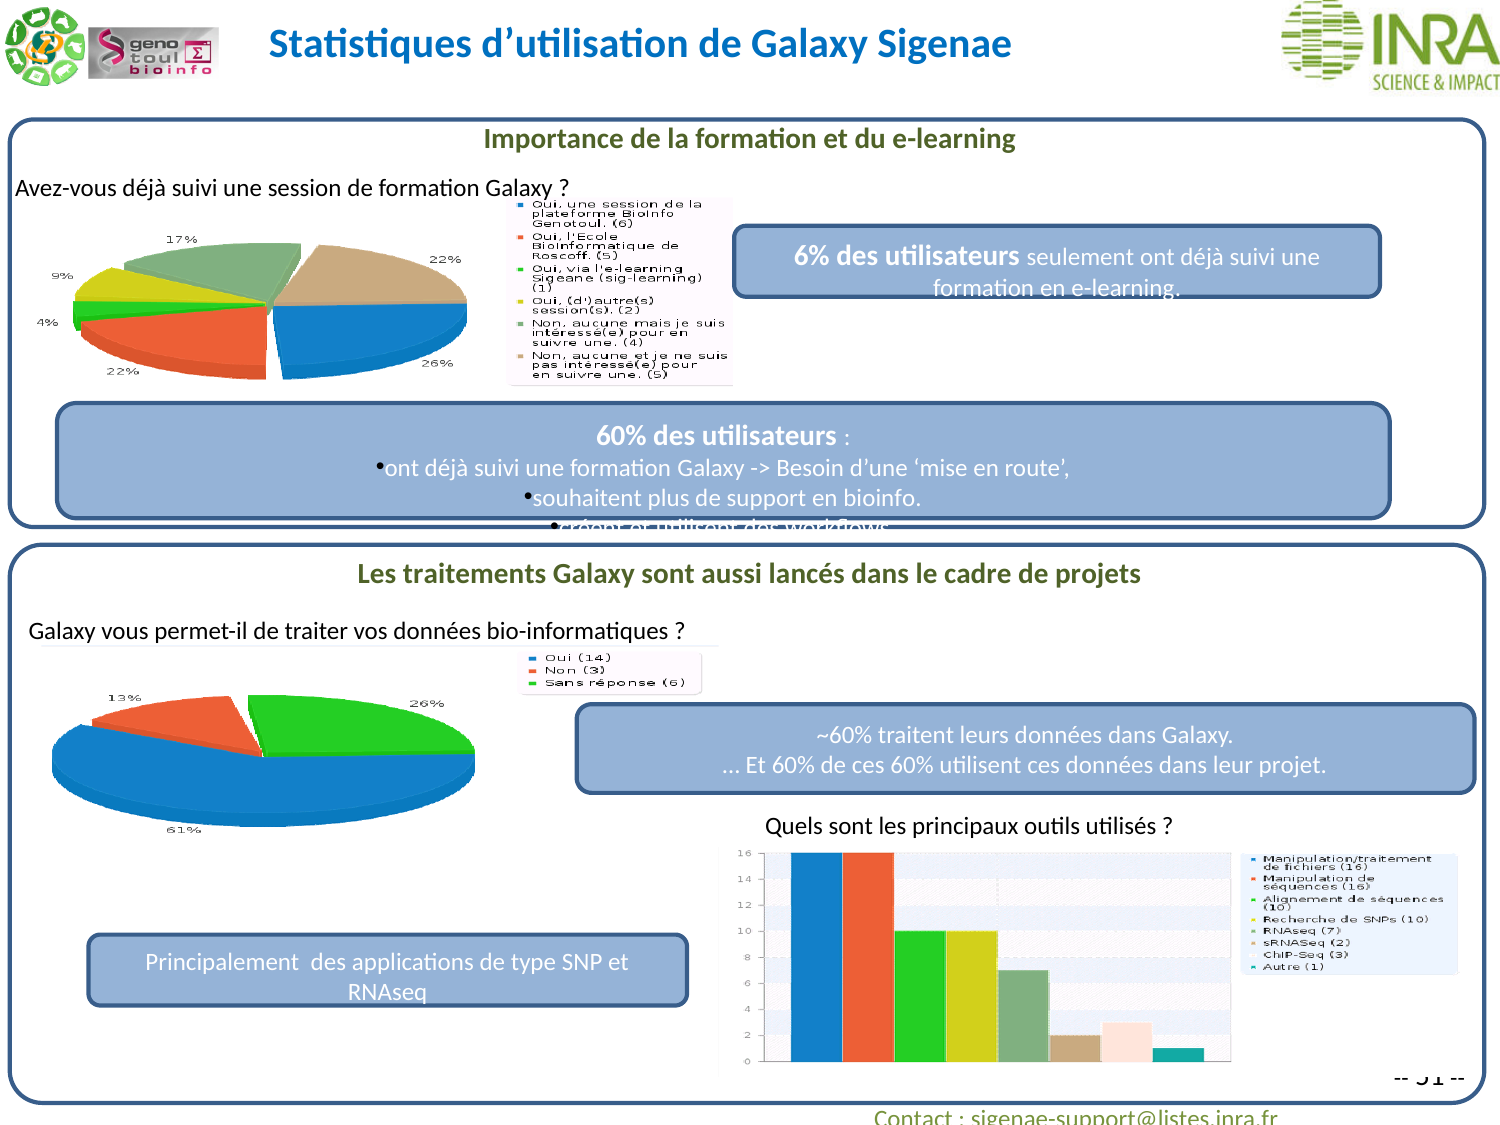

Statistiques d’utilisation de Galaxy Sigenae
Importance de la formation et du e-learning
Avez-vous déjà suivi une session de formation Galaxy ?
6% des utilisateurs seulement ont déjà suivi une formation en e-learning.
60% des utilisateurs :
ont déjà suivi une formation Galaxy -> Besoin d’une ‘mise en route’,
souhaitent plus de support en bioinfo.
créent et utilisent des workflows.
Les traitements Galaxy sont aussi lancés dans le cadre de projets
Galaxy vous permet-il de traiter vos données bio-informatiques ?
~60% traitent leurs données dans Galaxy.
… Et 60% de ces 60% utilisent ces données dans leur projet.
Quels sont les principaux outils utilisés ?
Principalement des applications de type SNP et RNAseq
Contact : sigenae-support@listes.inra.fr